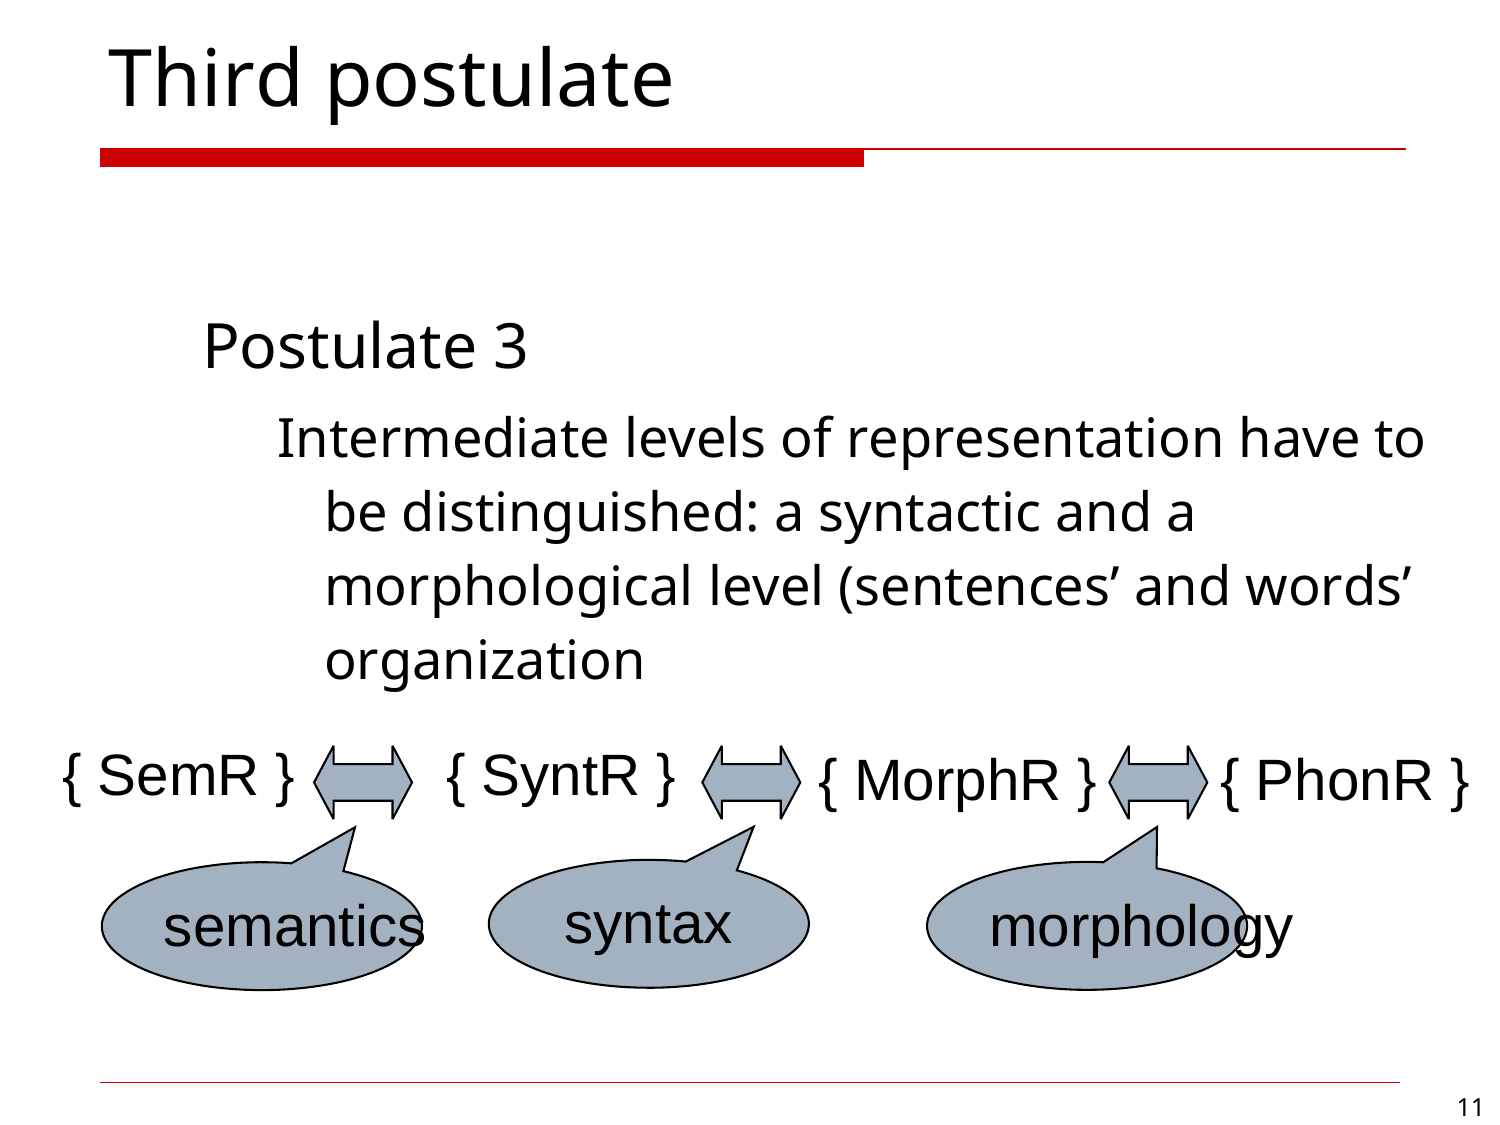

# Third postulate
Postulate 3
Intermediate levels of representation have to be distinguished: a syntactic and a morphological level (sentences’ and words’ organization
{ SemR }
{ PhonR }
{ SyntR }
{ MorphR }
syntax
morphology
semantics
11